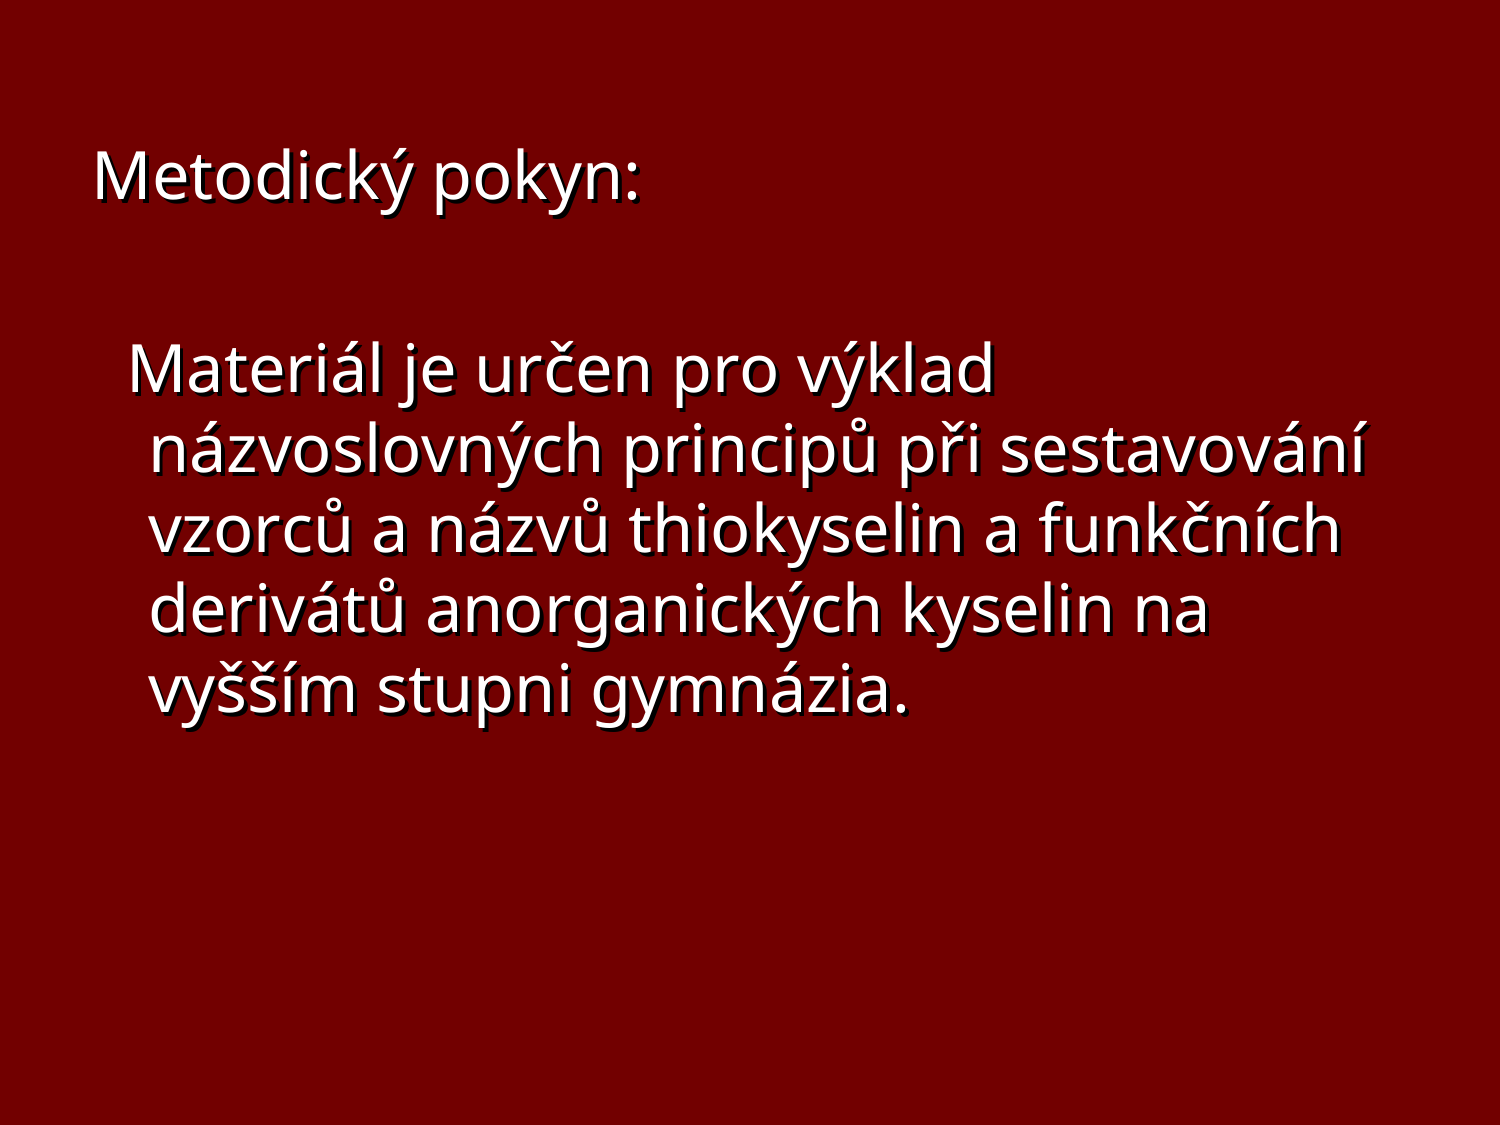

# Metodický pokyn:
 Materiál je určen pro výklad názvoslovných principů při sestavování vzorců a názvů thiokyselin a funkčních derivátů anorganických kyselin na vyšším stupni gymnázia.